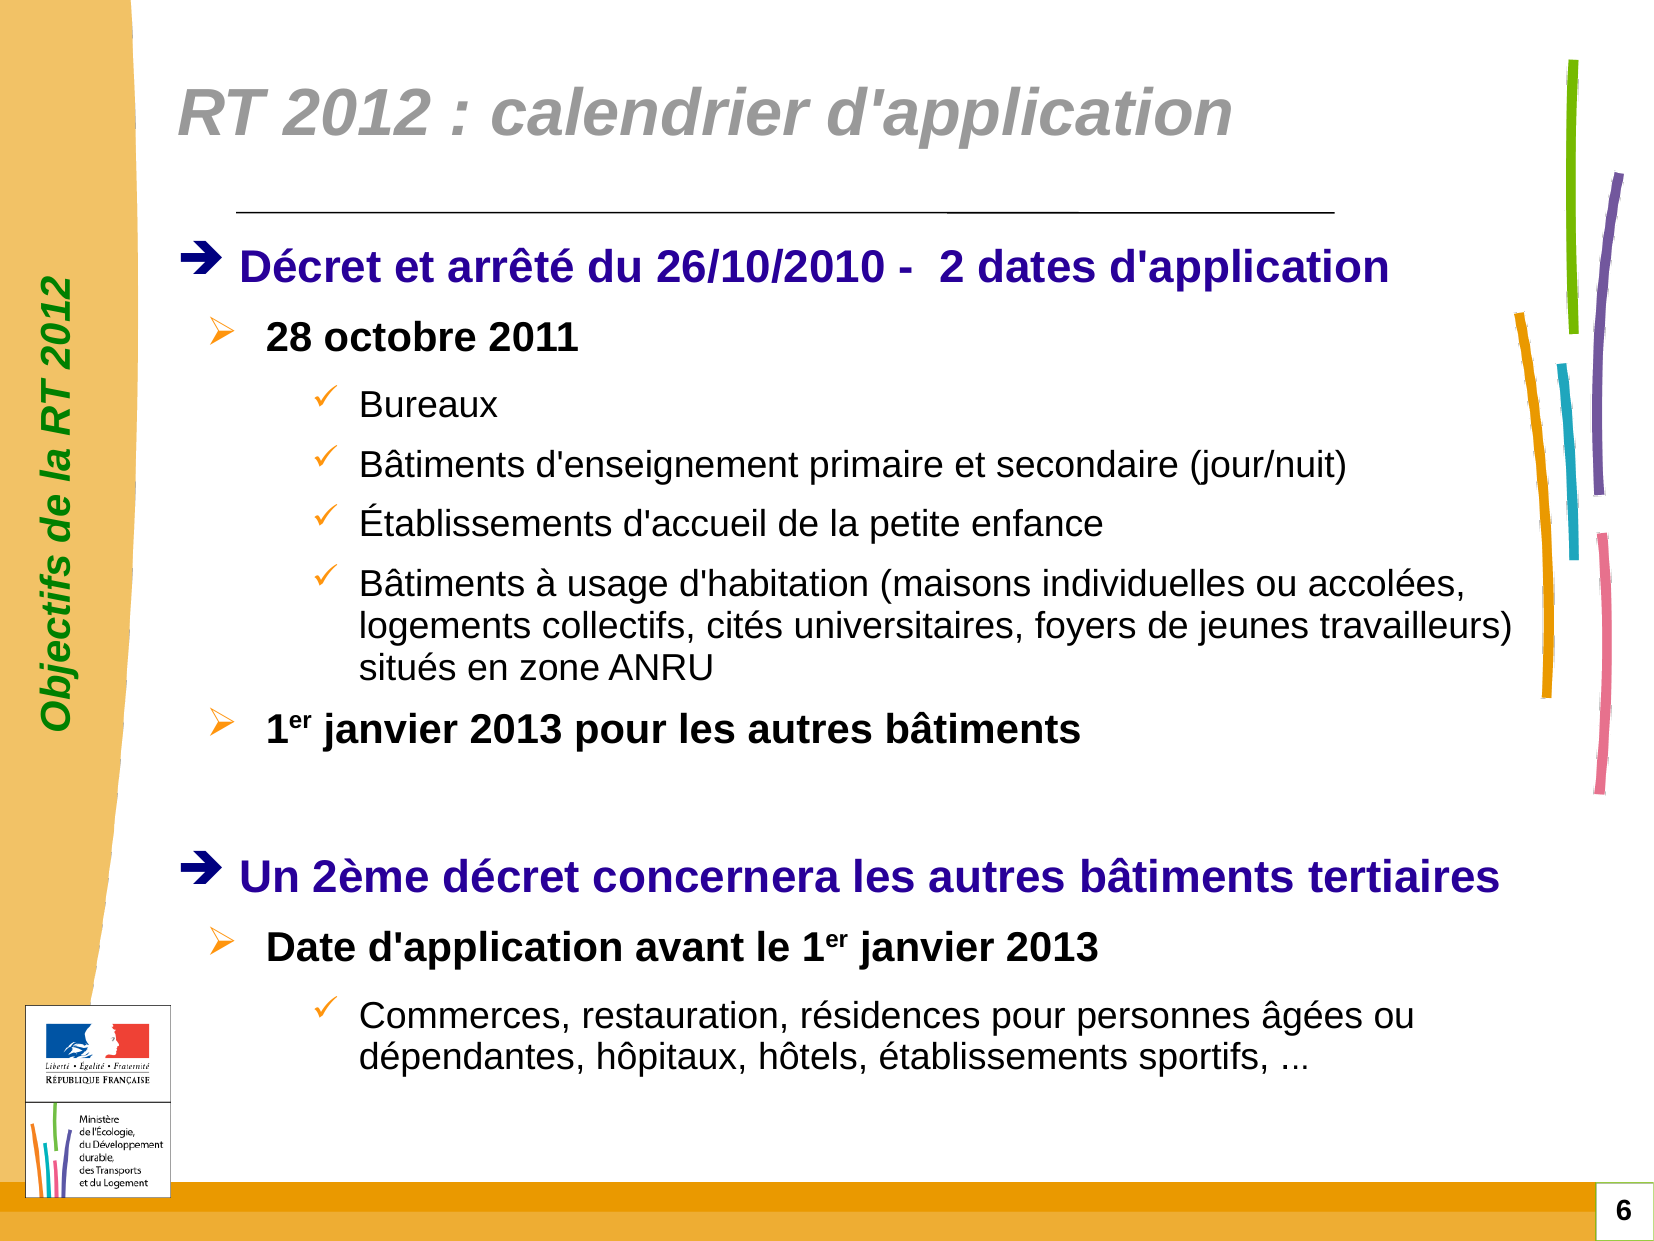

RT 2012 : calendrier d'application
# Décret et arrêté du 26/10/2010 - 2 dates d'application
28 octobre 2011
Bureaux
Bâtiments d'enseignement primaire et secondaire (jour/nuit)
Établissements d'accueil de la petite enfance
Bâtiments à usage d'habitation (maisons individuelles ou accolées, logements collectifs, cités universitaires, foyers de jeunes travailleurs)
situés en zone ANRU
1er janvier 2013 pour les autres bâtiments
Un 2ème décret concernera les autres bâtiments tertiaires
Date d'application avant le 1er janvier 2013
Commerces, restauration, résidences pour personnes âgées ou dépendantes, hôpitaux, hôtels, établissements sportifs, ...
Objectifs de la RT 2012
6